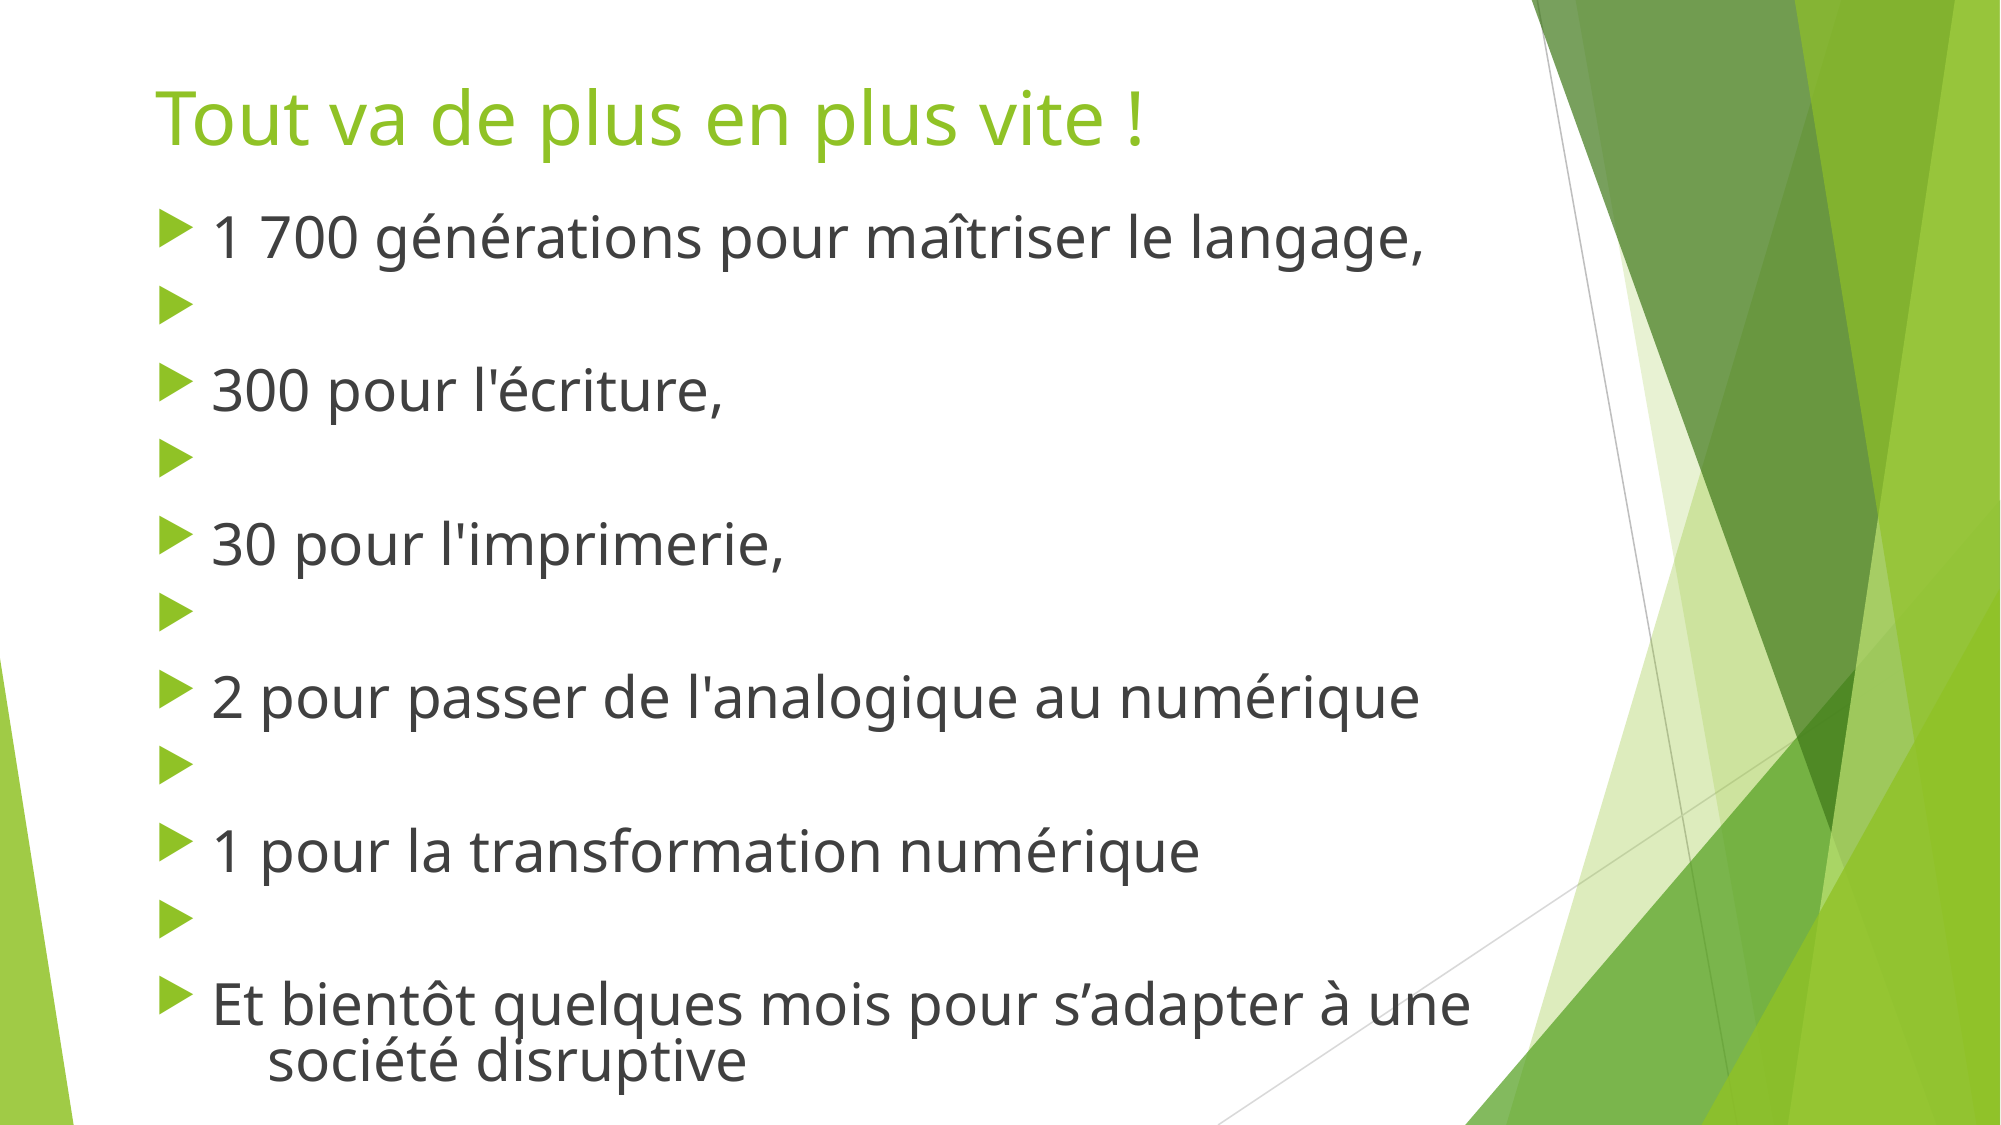

# Tout va de plus en plus vite !
1 700 générations pour maîtriser le langage,
300 pour l'écriture,
30 pour l'imprimerie,
2 pour passer de l'analogique au numérique
1 pour la transformation numérique
Et bientôt quelques mois pour s’adapter à une société disruptive